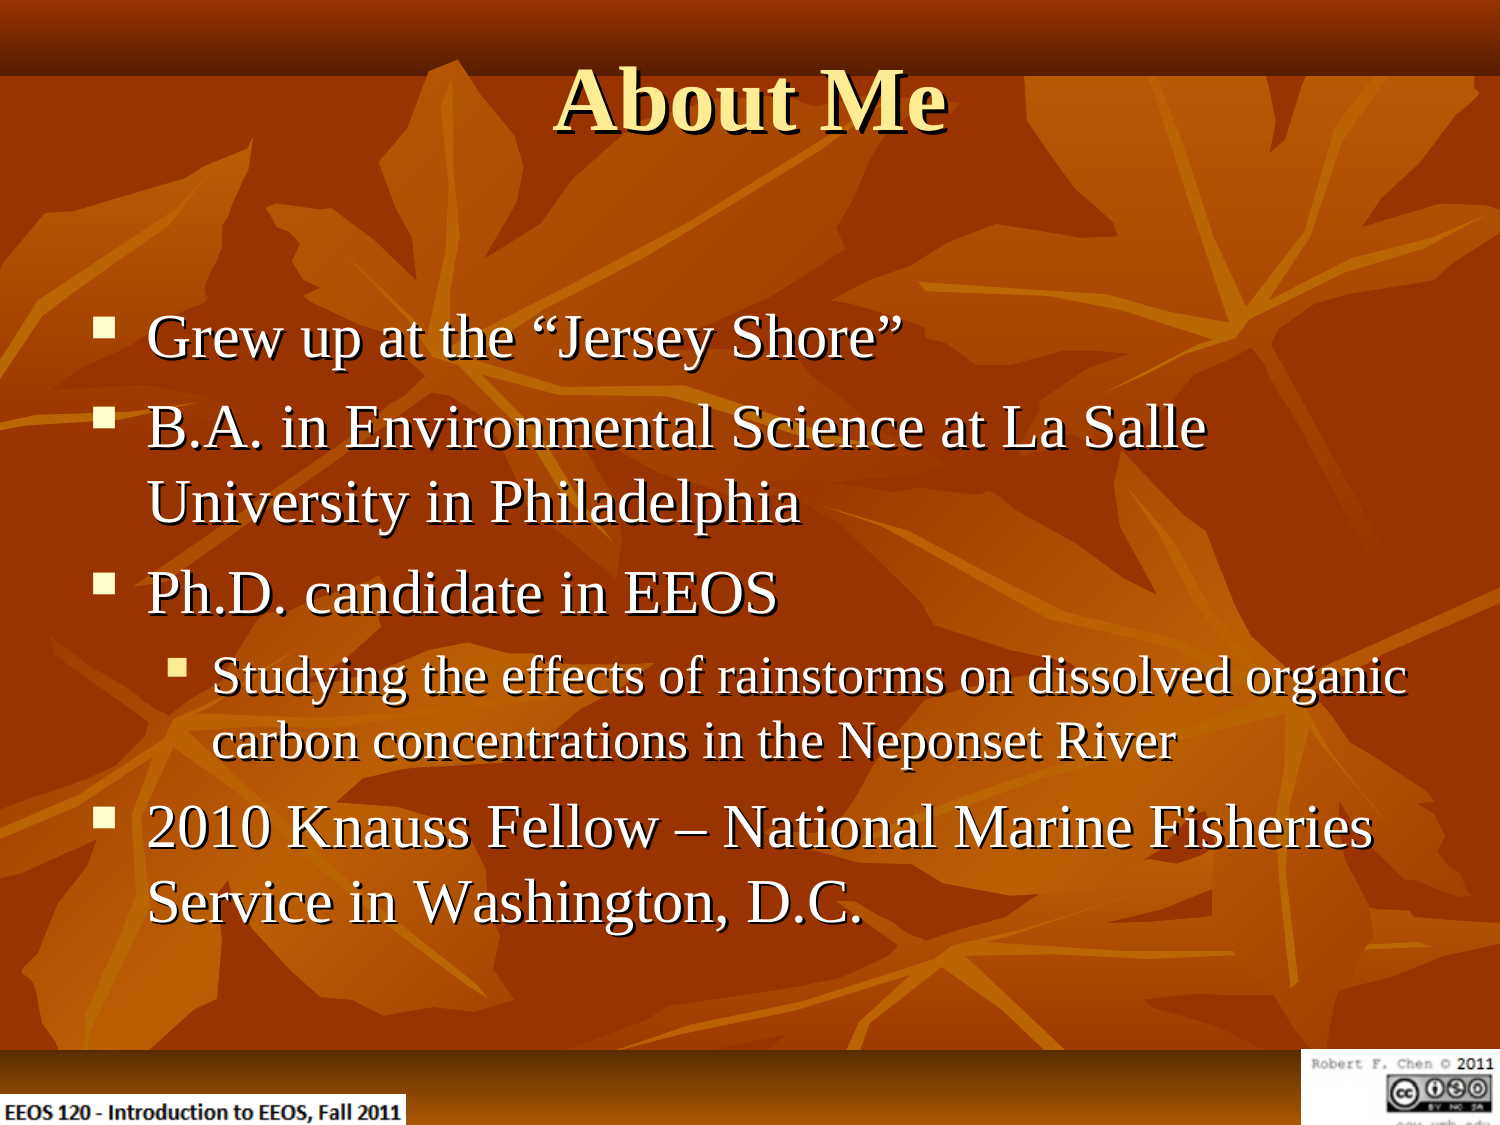

# About Me
Grew up at the “Jersey Shore”
B.A. in Environmental Science at La Salle University in Philadelphia
Ph.D. candidate in EEOS
Studying the effects of rainstorms on dissolved organic carbon concentrations in the Neponset River
2010 Knauss Fellow – National Marine Fisheries Service in Washington, D.C.